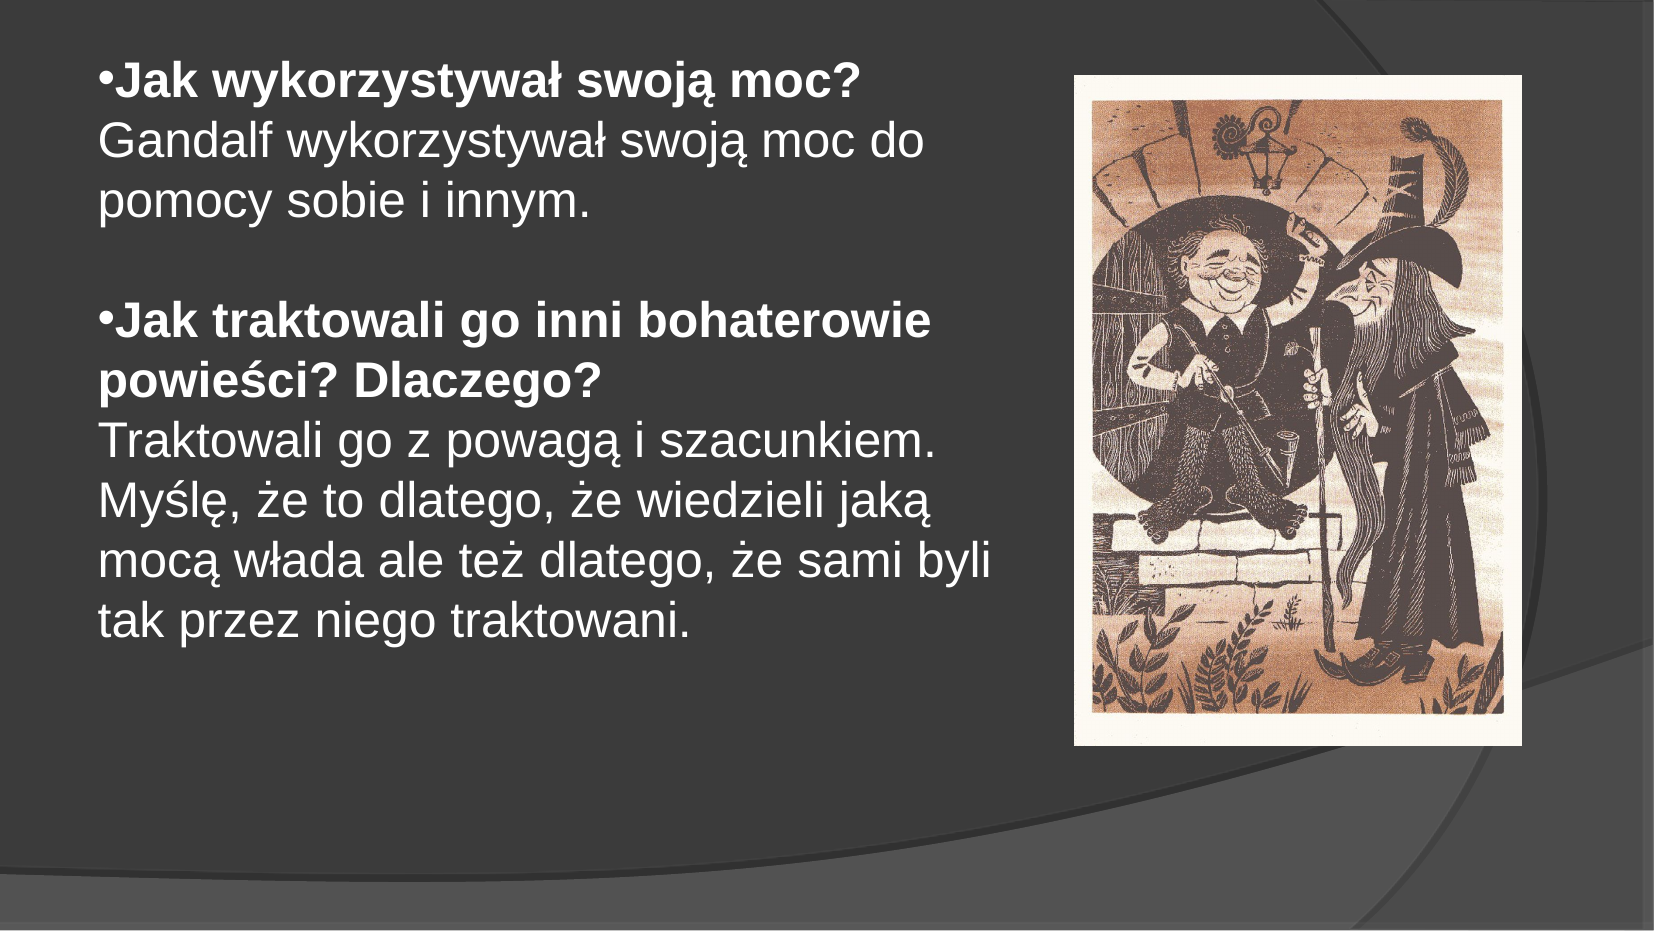

Jak wykorzystywał swoją moc?
Gandalf wykorzystywał swoją moc do pomocy sobie i innym.
Jak traktowali go inni bohaterowie powieści? Dlaczego?
Traktowali go z powagą i szacunkiem. Myślę, że to dlatego, że wiedzieli jaką mocą włada ale też dlatego, że sami byli tak przez niego traktowani.